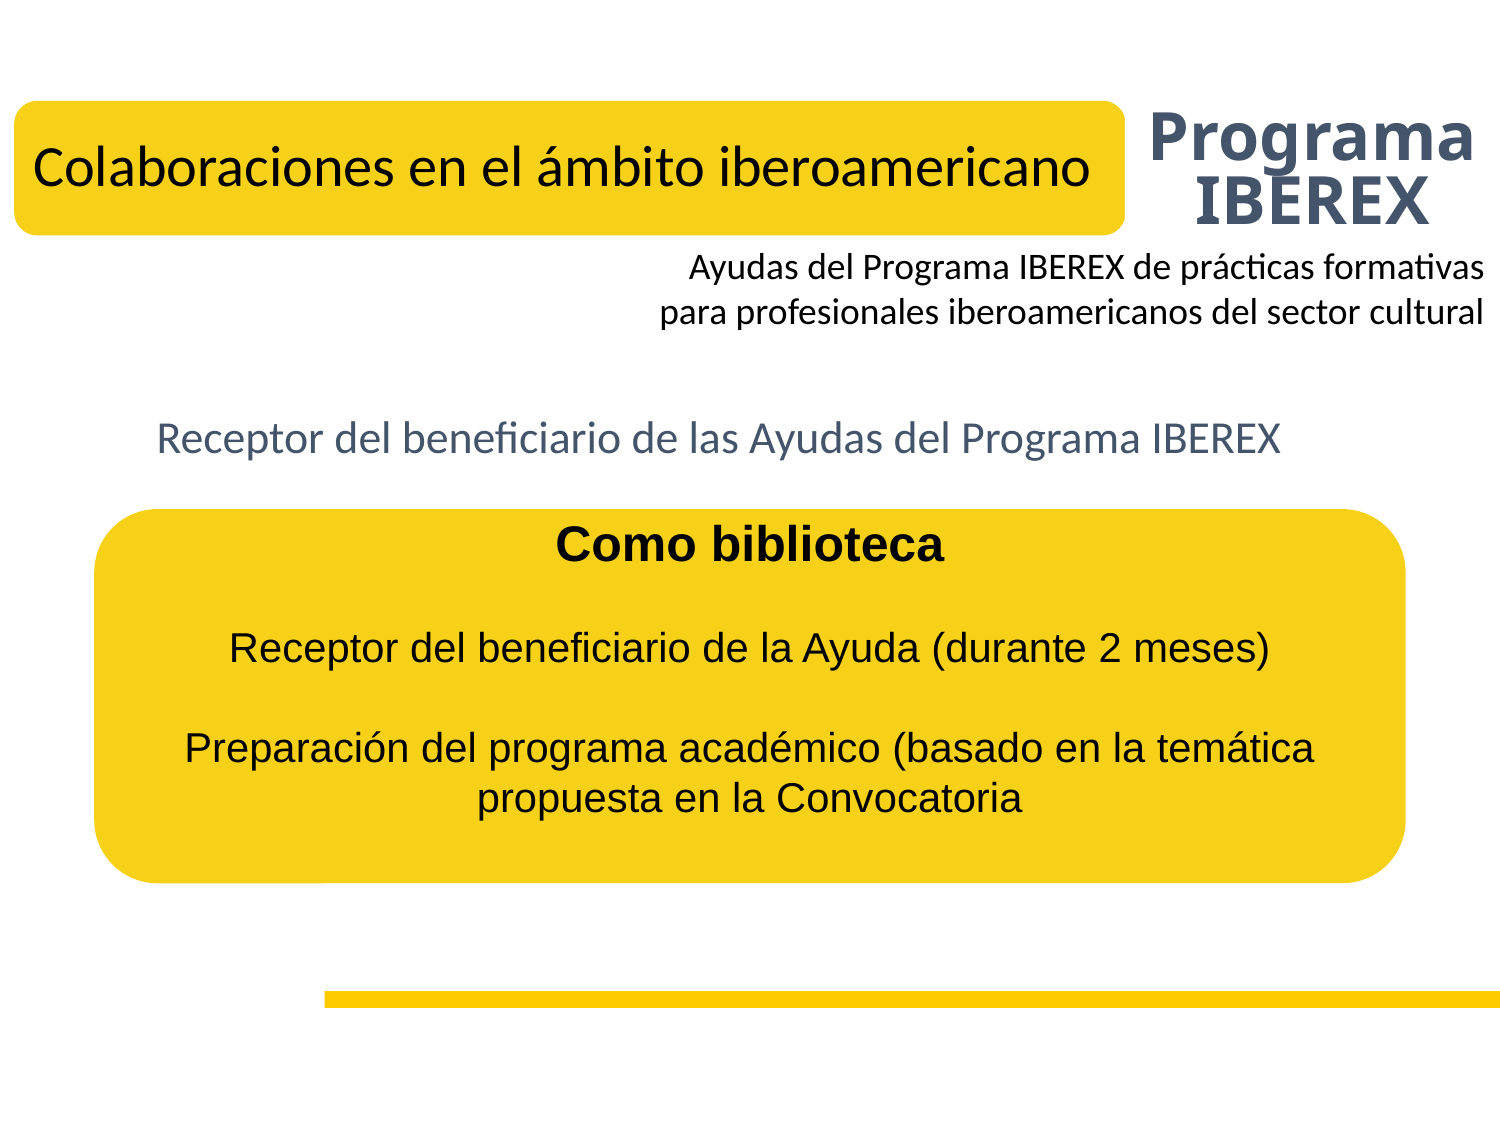

Colaboraciones en el ámbito iberoamericano
Programa IBEREX
Ayudas del Programa IBEREX de prácticas formativas para profesionales iberoamericanos del sector cultural
# Receptor del beneficiario de las Ayudas del Programa IBEREX
Como biblioteca
Receptor del beneficiario de la Ayuda (durante 2 meses)
Preparación del programa académico (basado en la temática propuesta en la Convocatoria